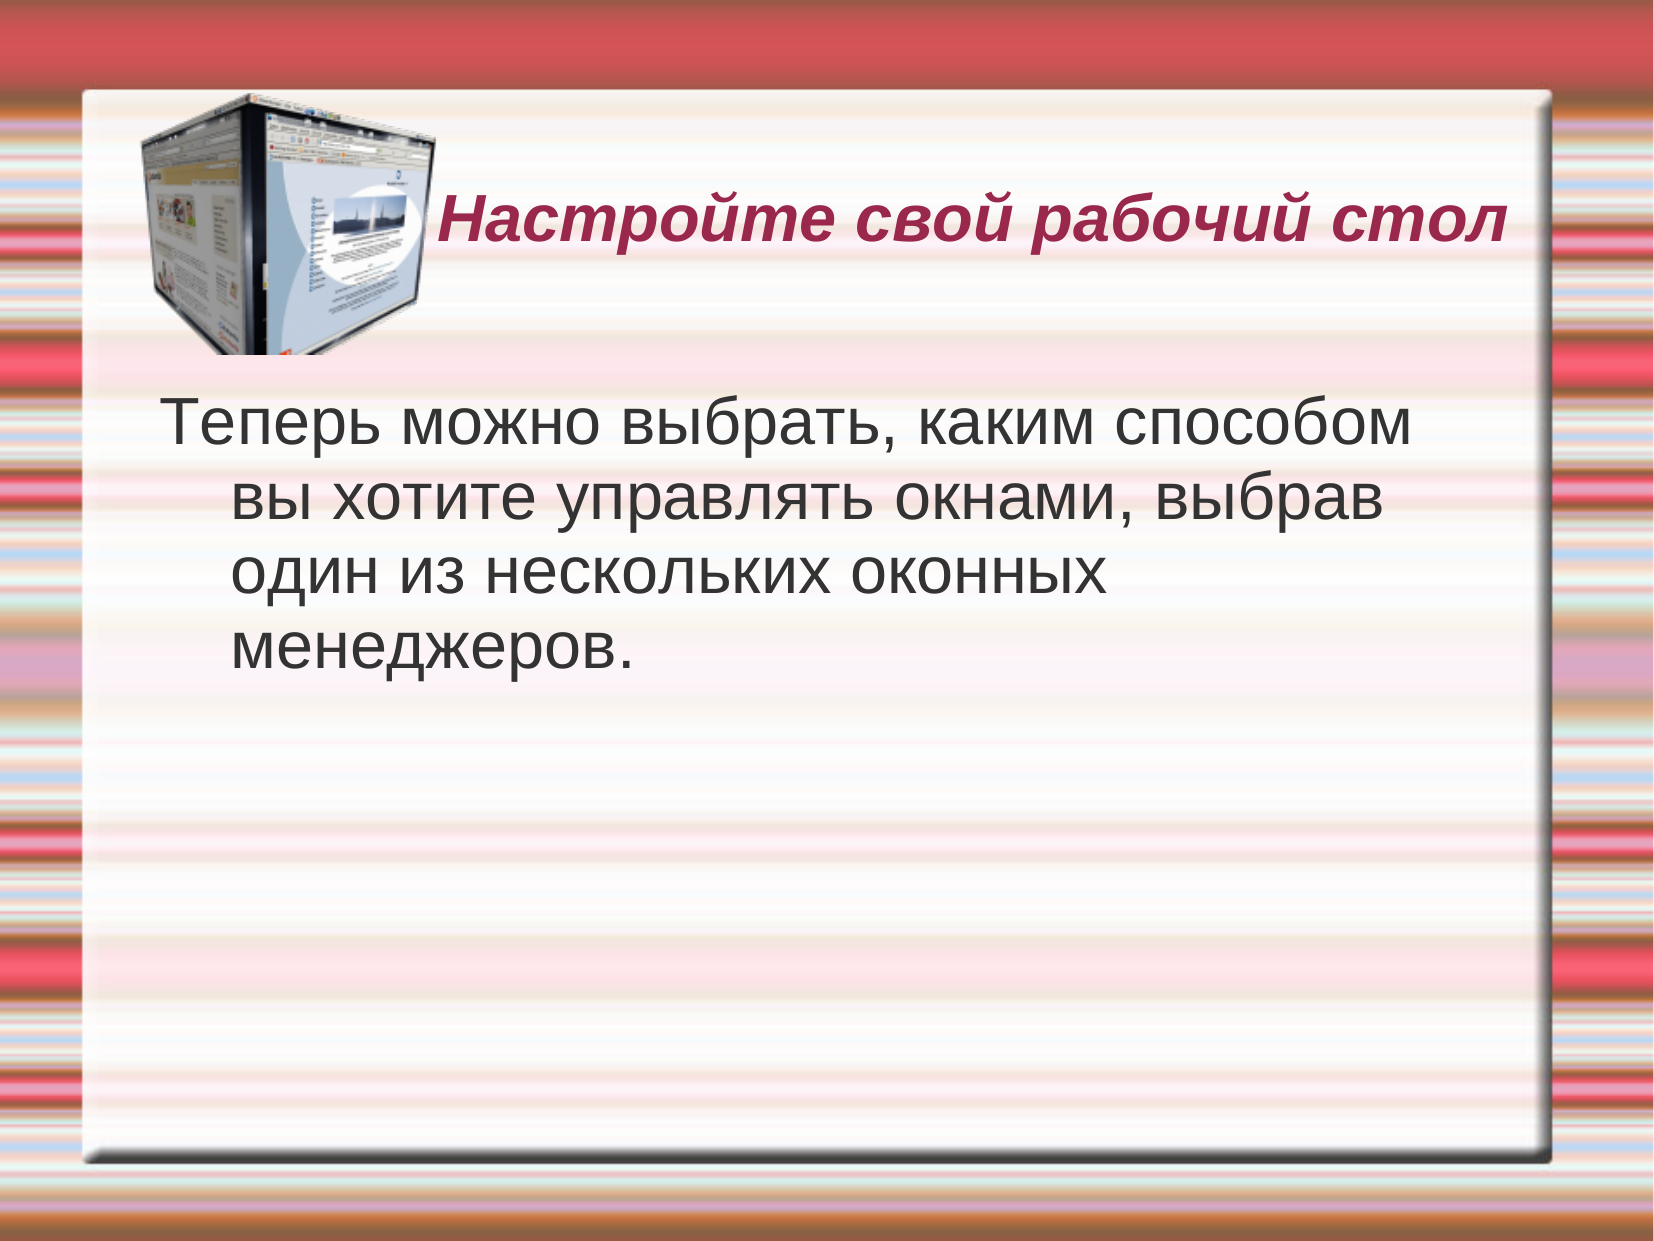

# Настройте свой рабочий стол
Теперь можно выбрать, каким способом вы хотите управлять окнами, выбрав один из нескольких оконных менеджеров.